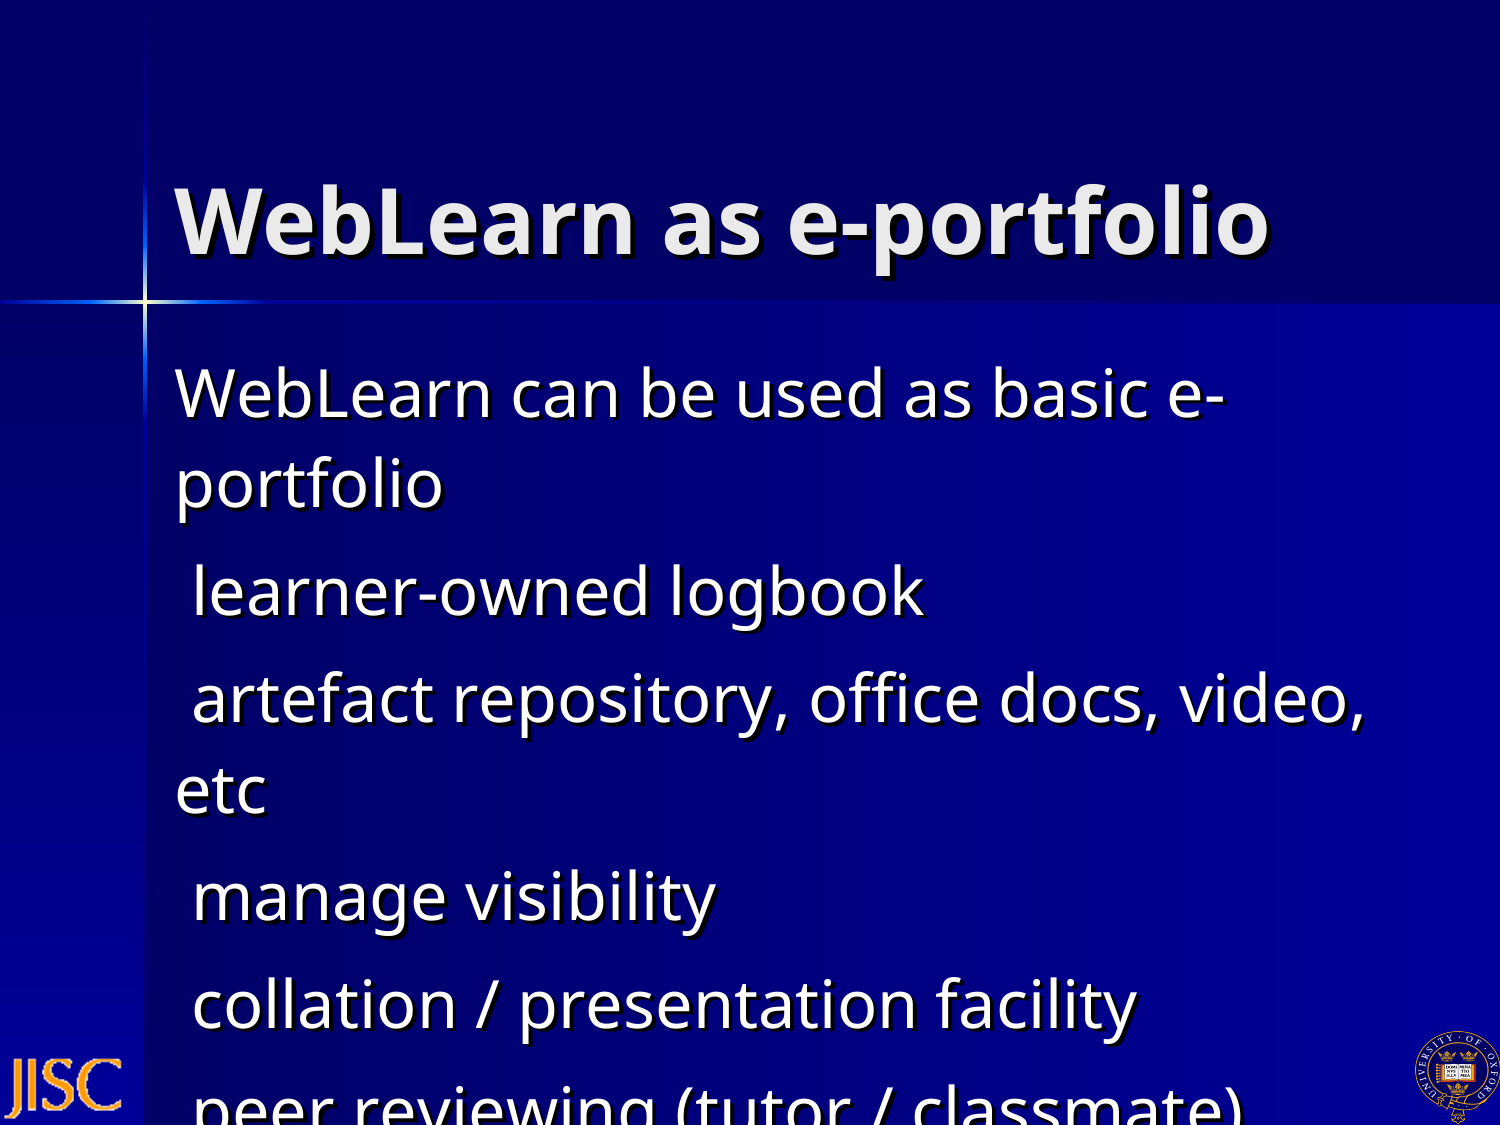

# WebLearn as e-portfolio
WebLearn can be used as basic e-portfolio
 learner-owned logbook
 artefact repository, office docs, video, etc
 manage visibility
 collation / presentation facility
 peer reviewing (tutor / classmate)
 group discussion rooms